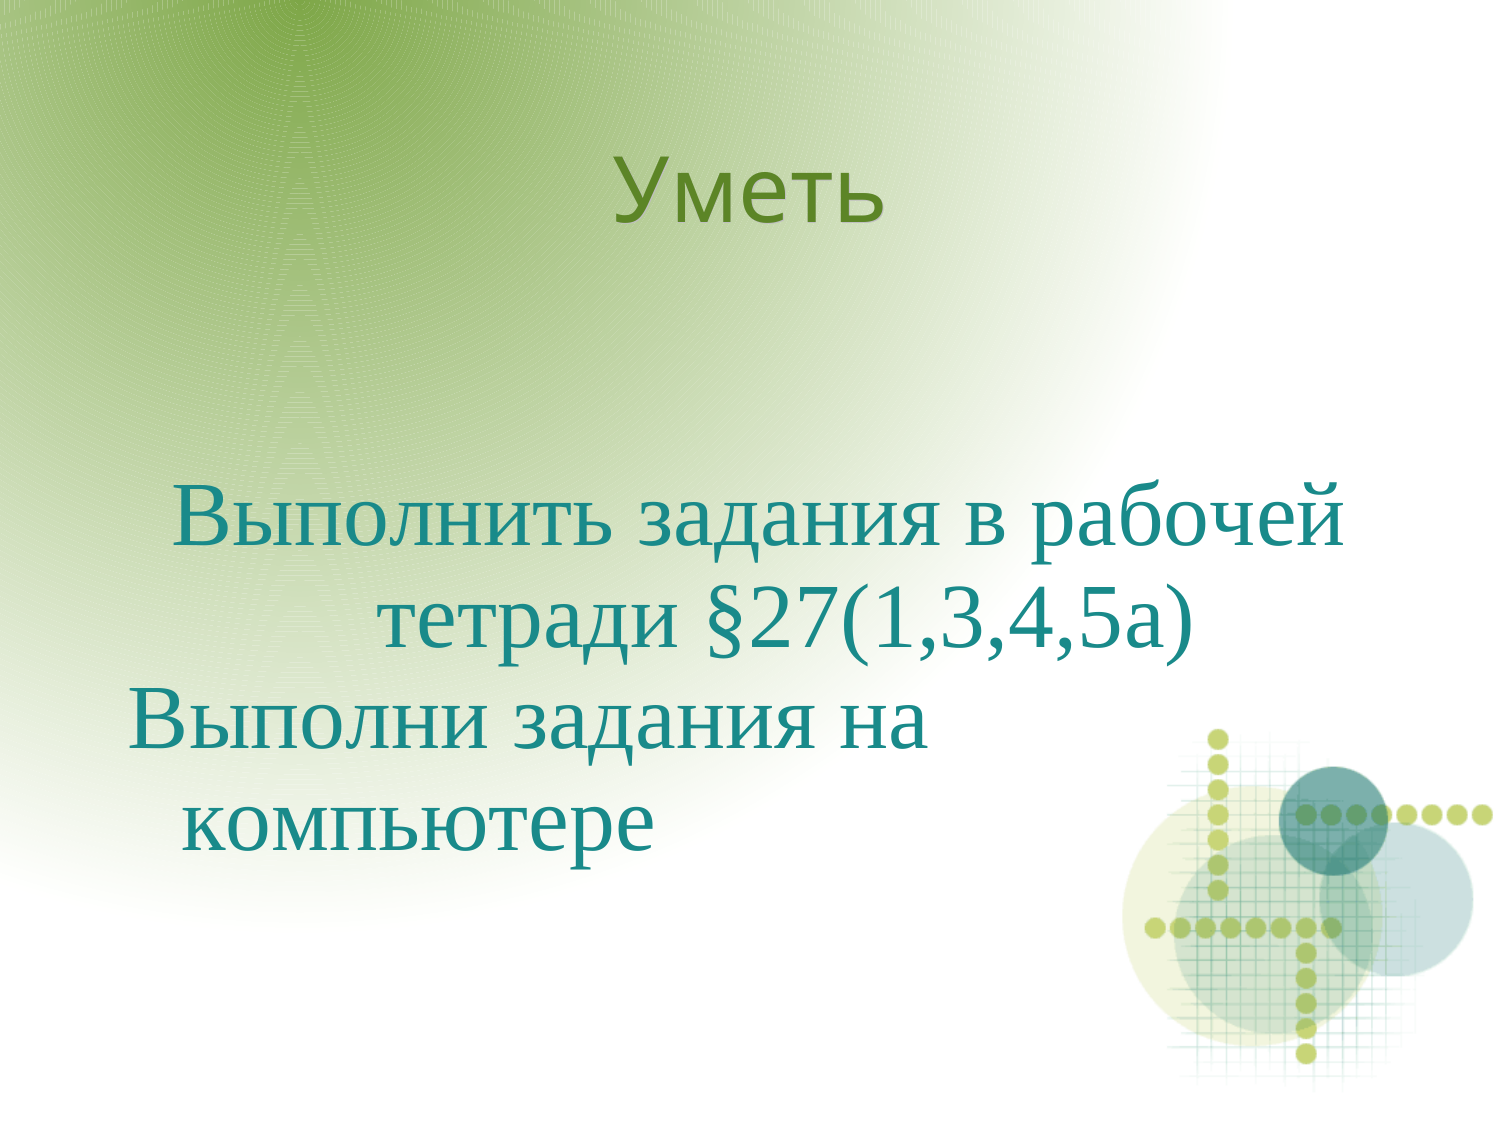

# Уметь
Выполнить задания в рабочей тетради §27(1,3,4,5а)
Выполни задания на компьютере